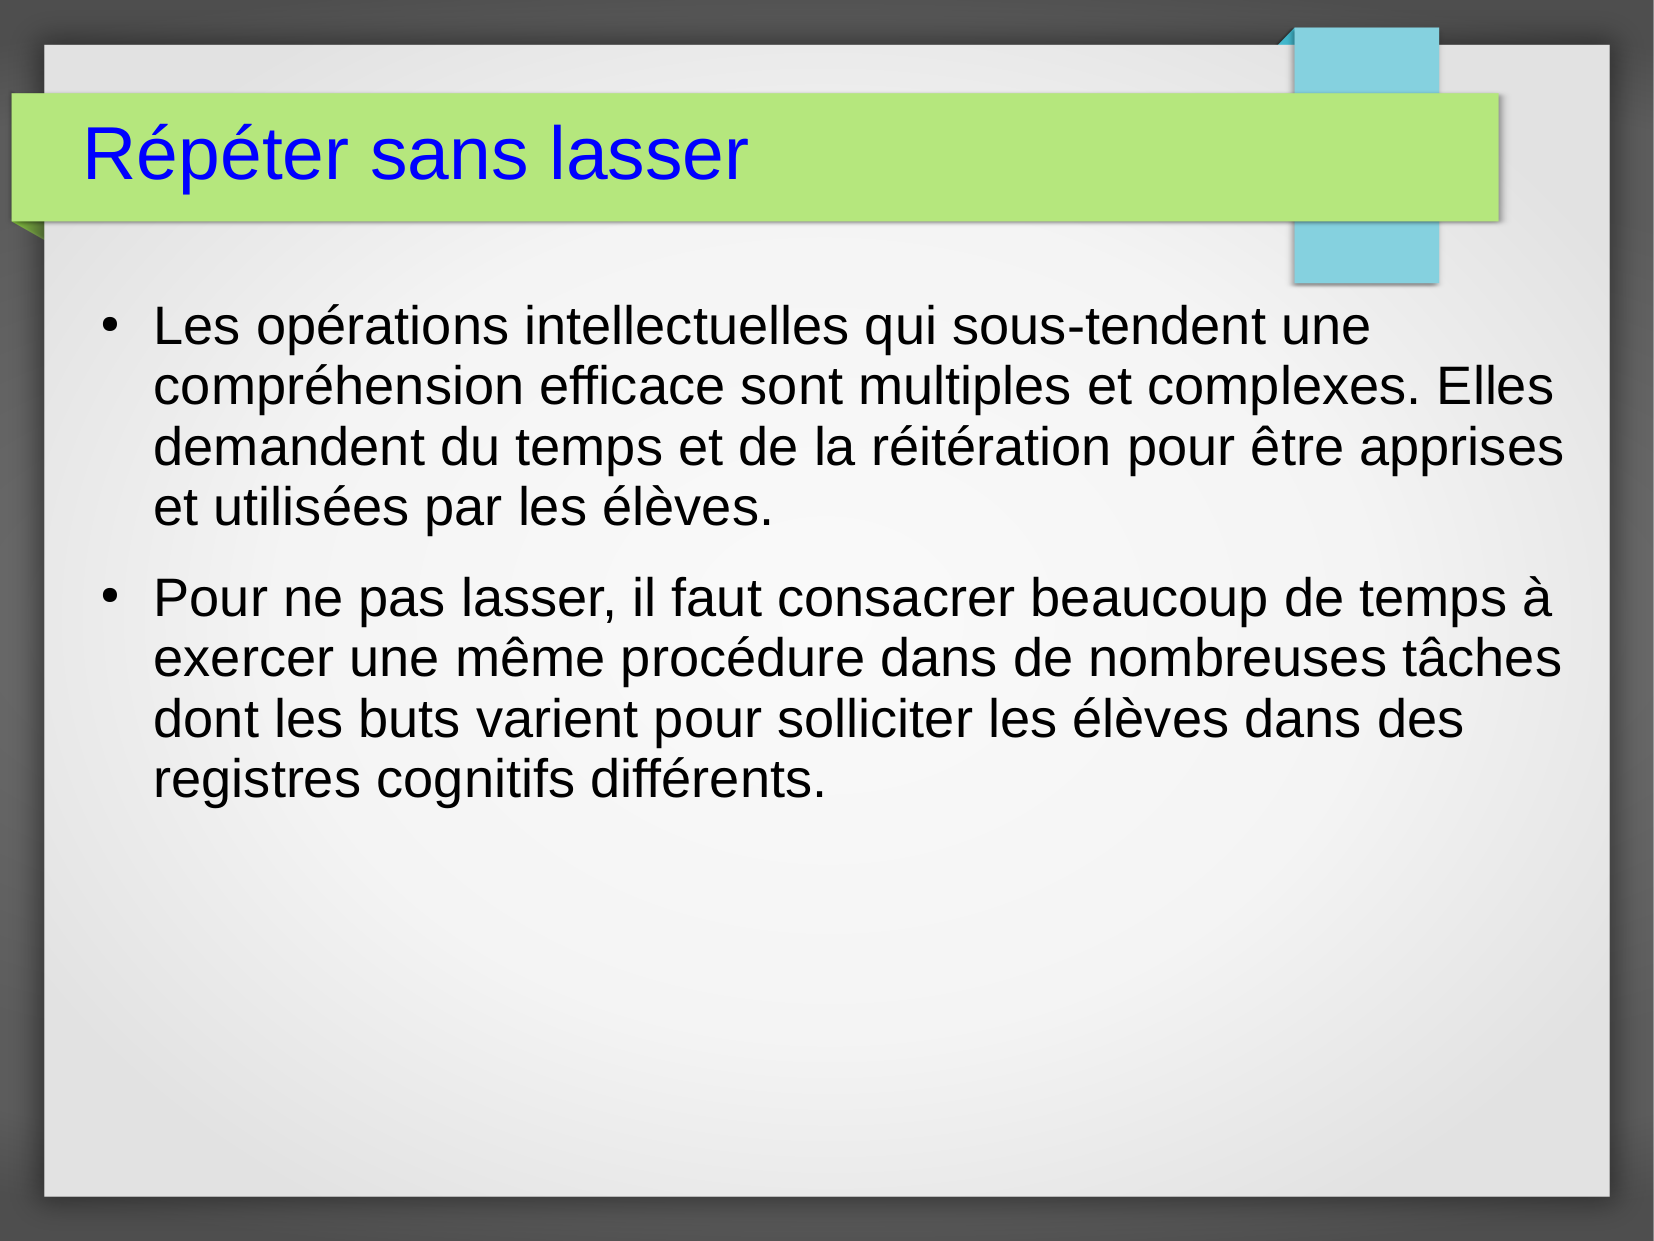

# Répéter sans lasser
Les opérations intellectuelles qui sous-tendent une compréhension efficace sont multiples et complexes. Elles demandent du temps et de la réitération pour être apprises et utilisées par les élèves.
Pour ne pas lasser, il faut consacrer beaucoup de temps à exercer une même procédure dans de nombreuses tâches dont les buts varient pour solliciter les élèves dans des registres cognitifs différents.